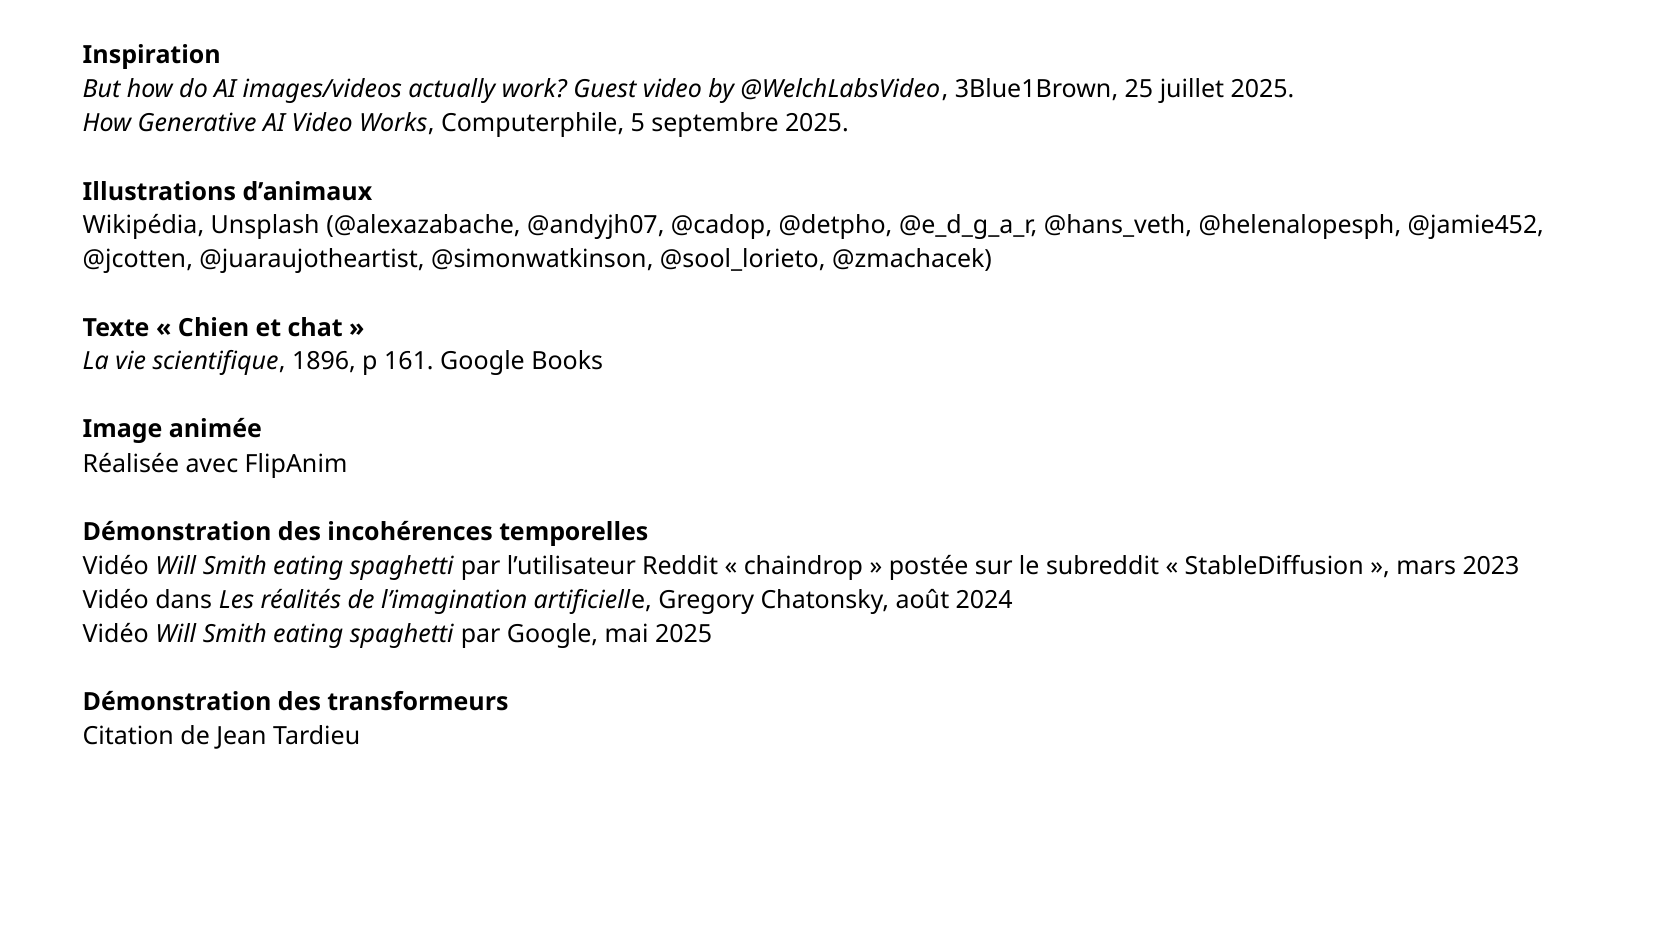

# Inspiration
But how do AI images/videos actually work? Guest video by @WelchLabsVideo, 3Blue1Brown, 25 juillet 2025.
How Generative AI Video Works, Computerphile, 5 septembre 2025.
Illustrations d’animaux
Wikipédia, Unsplash (@alexazabache, @andyjh07, @cadop, @detpho, @e_d_g_a_r, @hans_veth, @helenalopesph, @jamie452, @jcotten, @juaraujotheartist, @simonwatkinson, @sool_lorieto, @zmachacek)
Texte « Chien et chat »
La vie scientifique, 1896, p 161. Google Books
Image animée
Réalisée avec FlipAnim
Démonstration des incohérences temporelles
Vidéo Will Smith eating spaghetti par l’utilisateur Reddit « chaindrop » postée sur le subreddit « StableDiffusion », mars 2023
Vidéo dans Les réalités de l’imagination artificielle, Gregory Chatonsky, août 2024
Vidéo Will Smith eating spaghetti par Google, mai 2025
Démonstration des transformeurs
Citation de Jean Tardieu